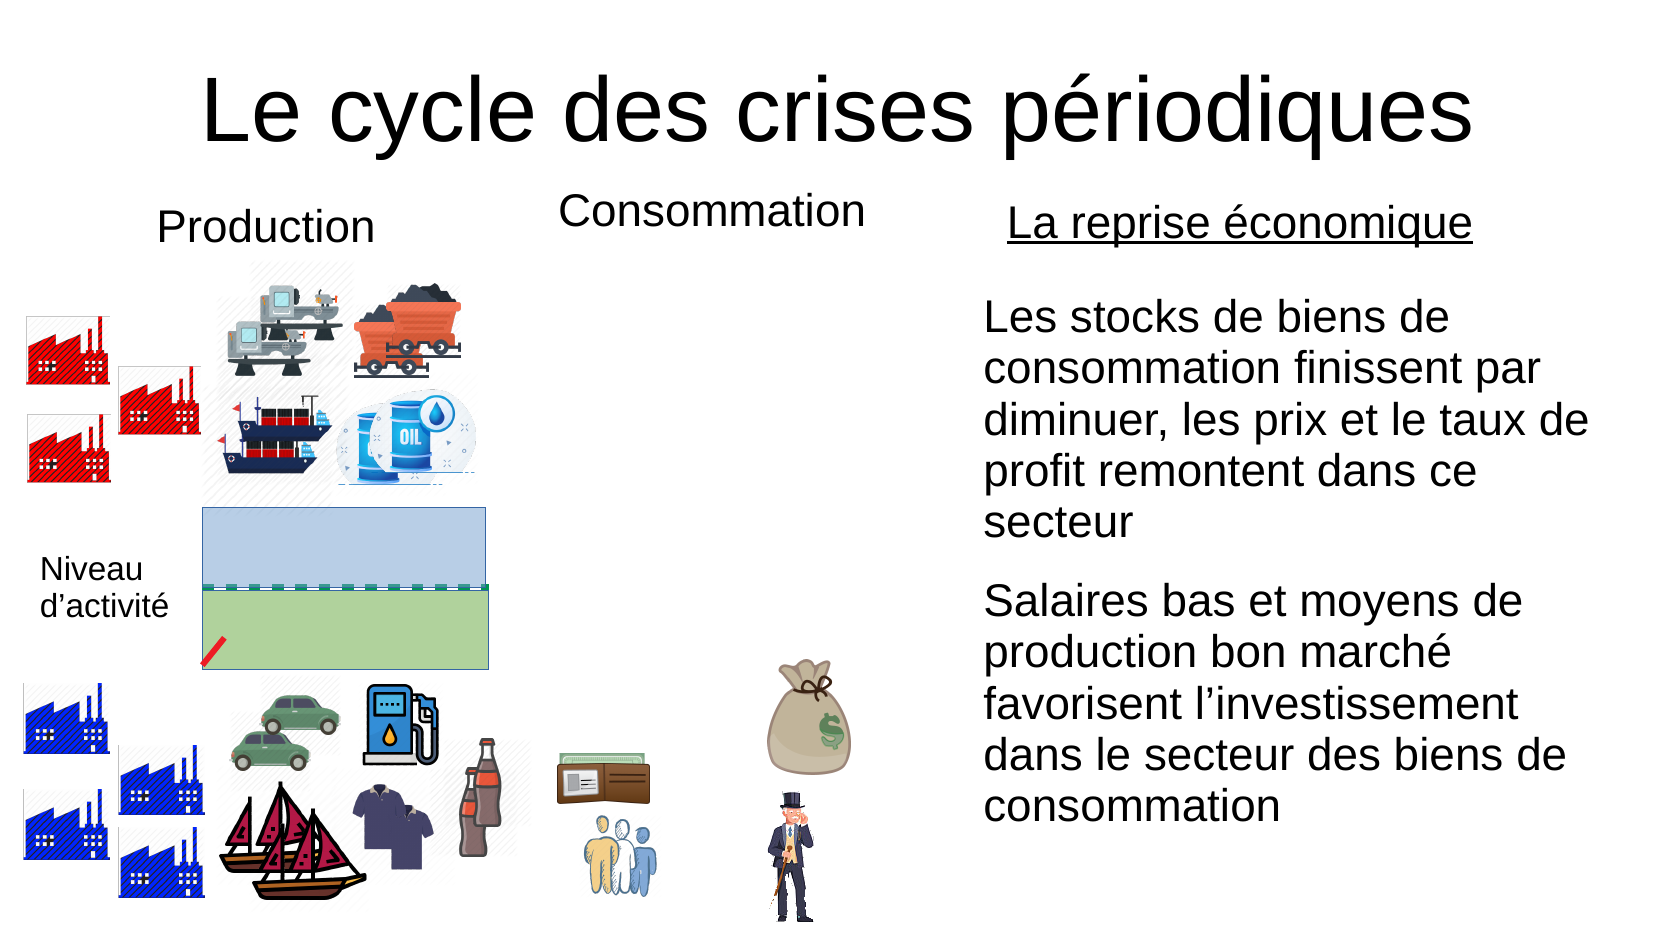

# Le cycle des crises périodiques
Consommation
La reprise économique
Production
Les stocks de biens de consommation finissent par diminuer, les prix et le taux de profit remontent dans ce secteur
Niveau d’activité
Salaires bas et moyens de production bon marché favorisent l’investissement dans le secteur des biens de consommation